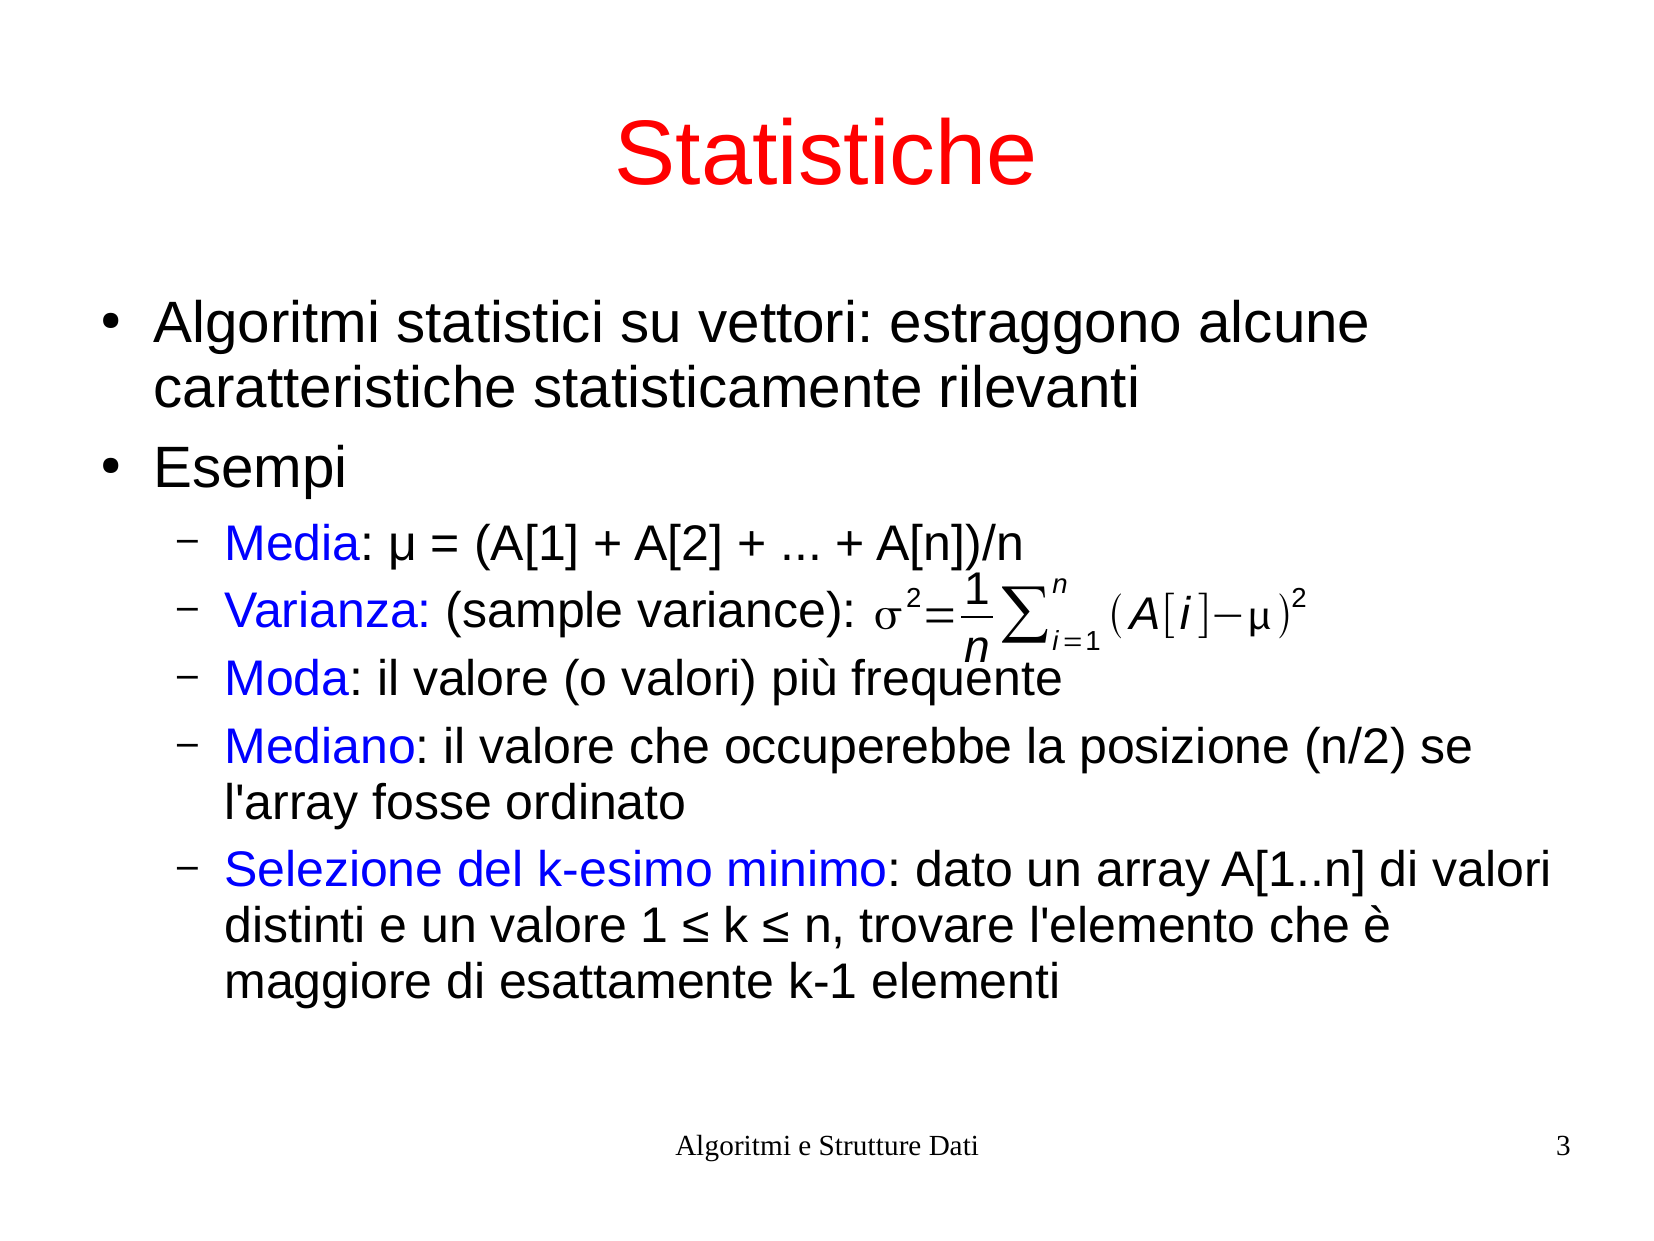

# Statistiche
Algoritmi statistici su vettori: estraggono alcune caratteristiche statisticamente rilevanti
Esempi
Media: μ = (A[1] + A[2] + ... + A[n])/n
Varianza: (sample variance):
Moda: il valore (o valori) più frequente
Mediano: il valore che occuperebbe la posizione (n/2) se l'array fosse ordinato
Selezione del k-esimo minimo: dato un array A[1..n] di valori distinti e un valore 1 ≤ k ≤ n, trovare l'elemento che è maggiore di esattamente k-1 elementi
Algoritmi e Strutture Dati
3